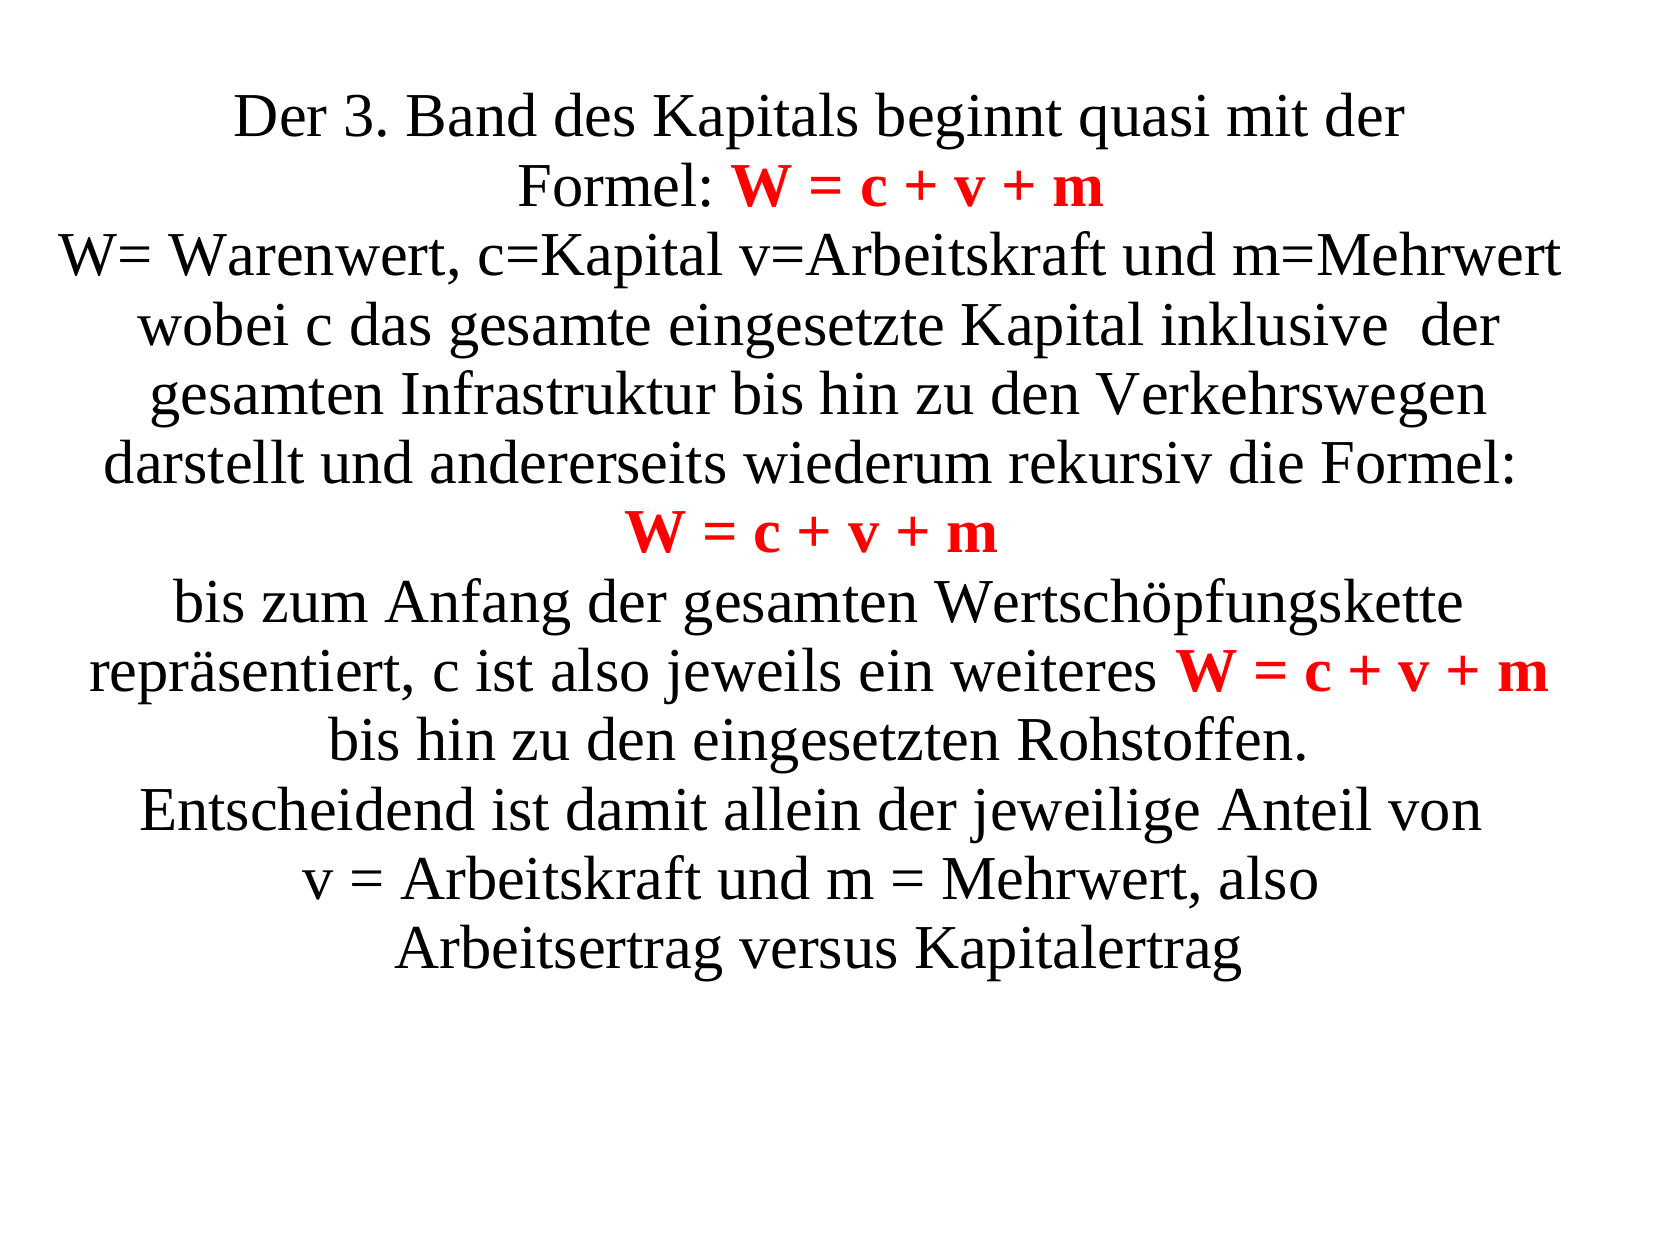

Der 3. Band des Kapitals beginnt quasi mit der
Formel: W = c + v + m
W= Warenwert, c=Kapital v=Arbeitskraft und m=Mehrwert
wobei c das gesamte eingesetzte Kapital inklusive der gesamten Infrastruktur bis hin zu den Verkehrswegen darstellt und andererseits wiederum rekursiv die Formel:
W = c + v + m
bis zum Anfang der gesamten Wertschöpfungskette repräsentiert, c ist also jeweils ein weiteres W = c + v + m bis hin zu den eingesetzten Rohstoffen.
Entscheidend ist damit allein der jeweilige Anteil von
v = Arbeitskraft und m = Mehrwert, also
Arbeitsertrag versus Kapitalertrag